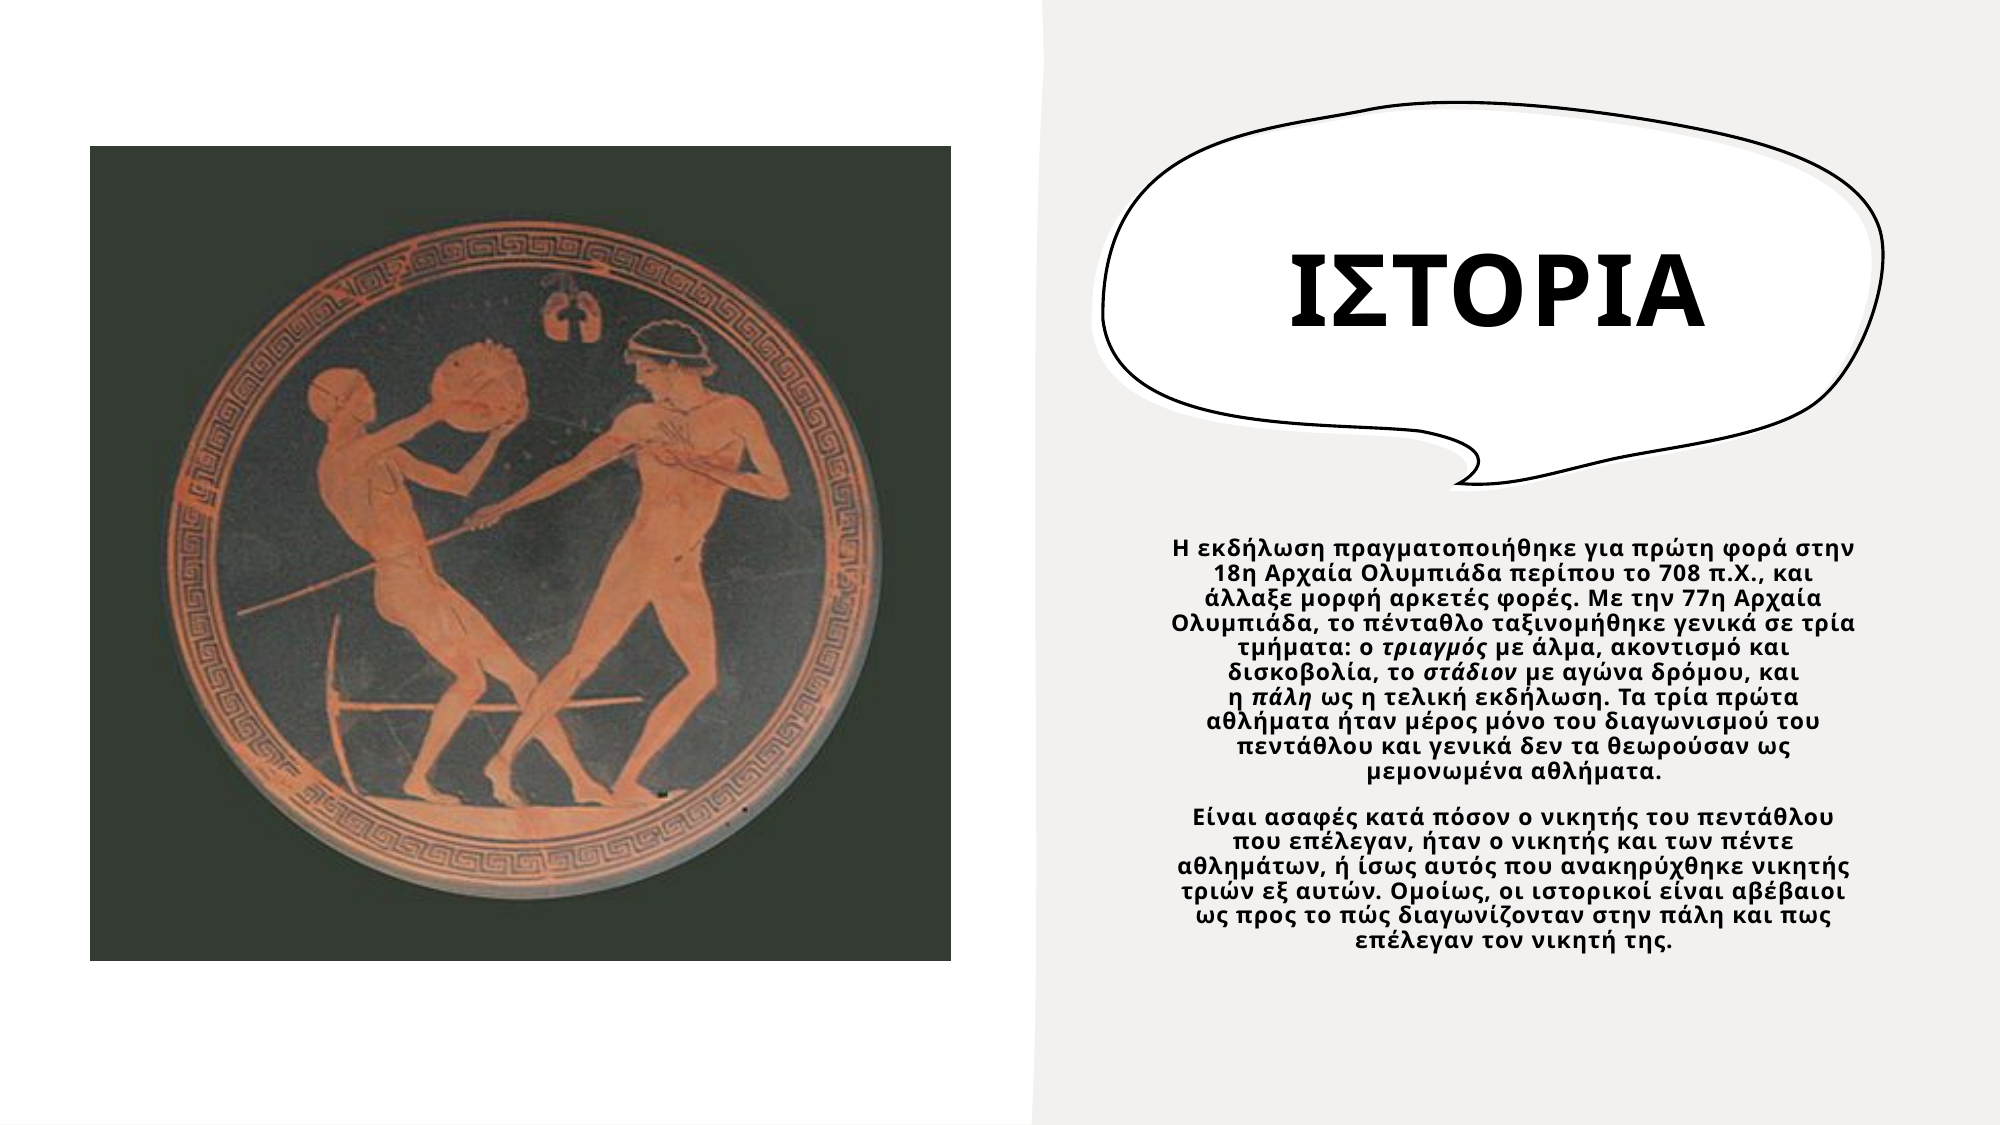

# ΙΣΤΟΡΙΑ
Η εκδήλωση πραγματοποιήθηκε για πρώτη φορά στην 18η Αρχαία Ολυμπιάδα περίπου το 708 π.Χ., και άλλαξε μορφή αρκετές φορές. Με την 77η Αρχαία Ολυμπιάδα, το πένταθλο ταξινομήθηκε γενικά σε τρία τμήματα: ο τριαγμός με άλμα, ακοντισμό και δισκοβολία, το στάδιον με αγώνα δρόμου, και η πάλη ως η τελική εκδήλωση. Τα τρία πρώτα αθλήματα ήταν μέρος μόνο του διαγωνισμού του πεντάθλου και γενικά δεν τα θεωρούσαν ως μεμονωμένα αθλήματα.
Είναι ασαφές κατά πόσον ο νικητής του πεντάθλου που επέλεγαν, ήταν ο νικητής και των πέντε αθλημάτων, ή ίσως αυτός που ανακηρύχθηκε νικητής τριών εξ αυτών. Ομοίως, οι ιστορικοί είναι αβέβαιοι ως προς το πώς διαγωνίζονταν στην πάλη και πως επέλεγαν τον νικητή της.